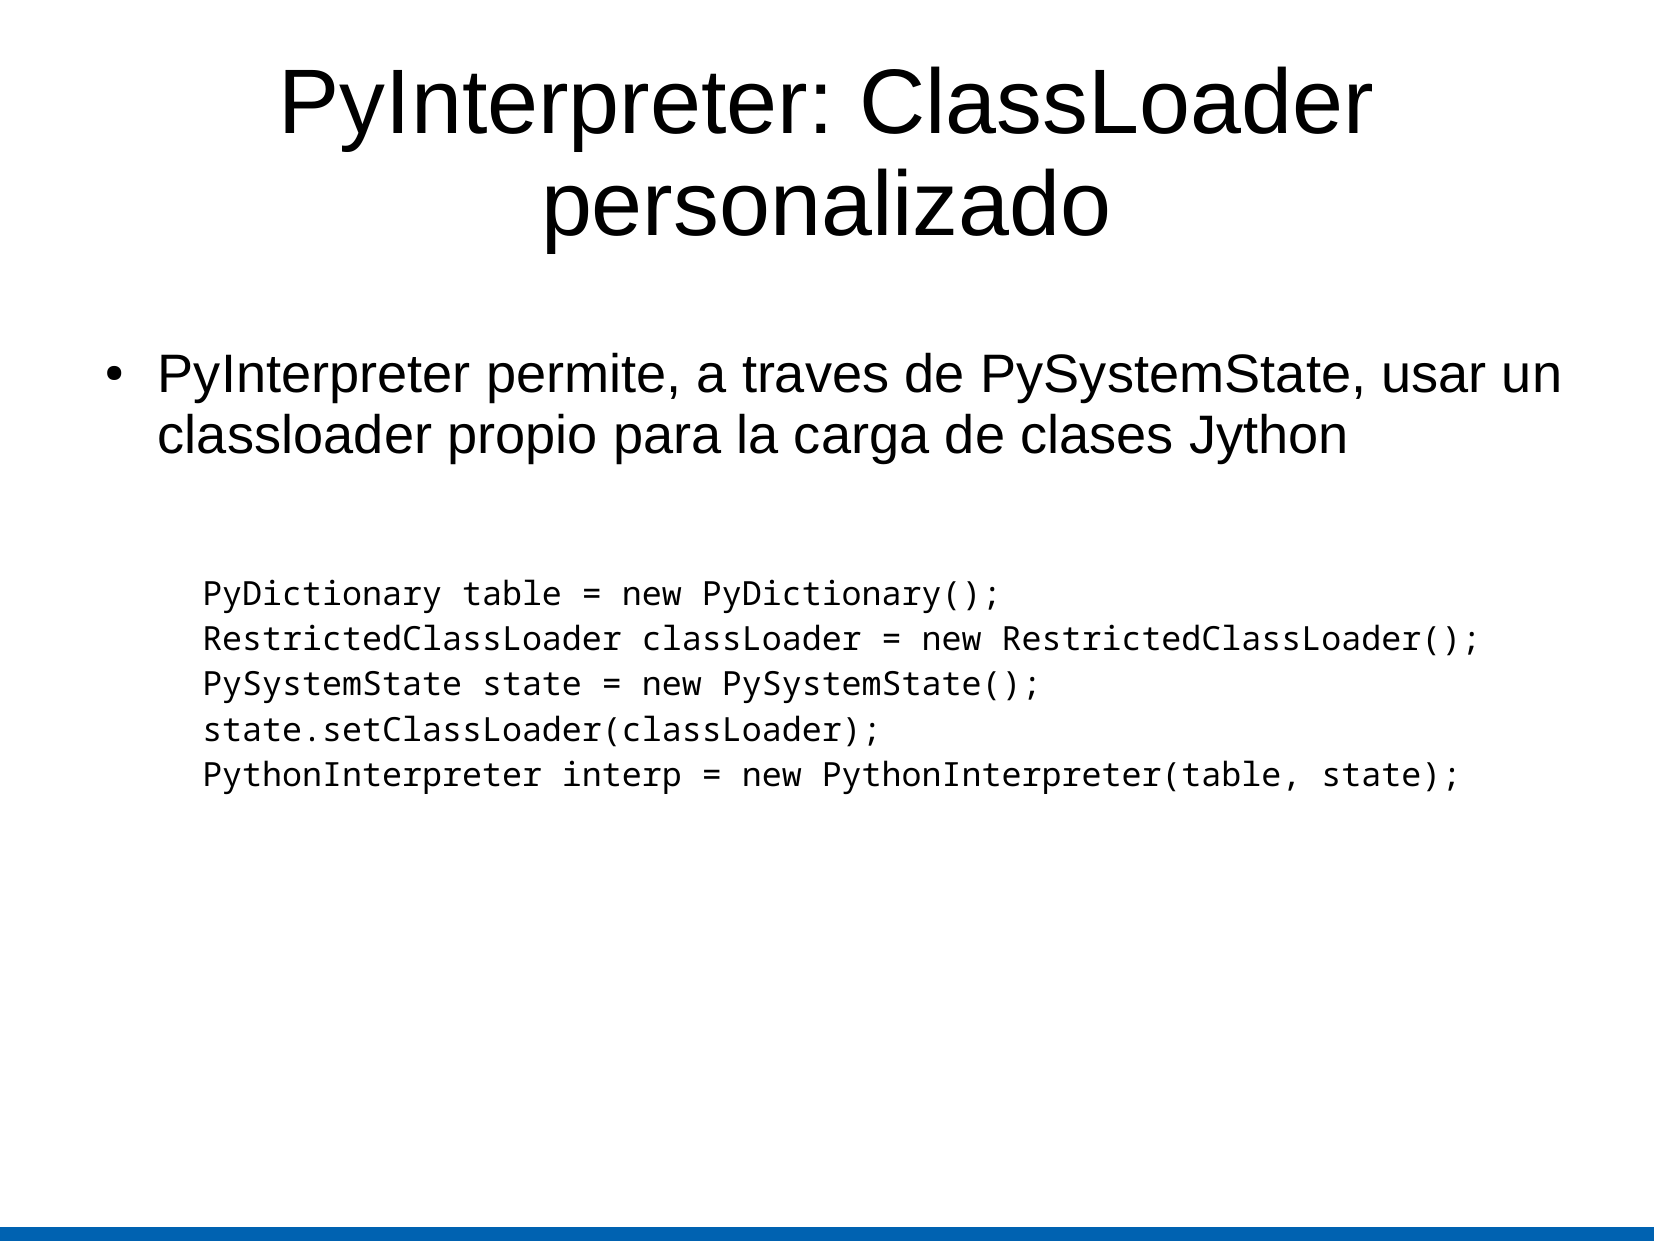

# PyInterpreter: ClassLoader personalizado
PyInterpreter permite, a traves de PySystemState, usar un classloader propio para la carga de clases Jython
PyDictionary table = new PyDictionary();
RestrictedClassLoader classLoader = new RestrictedClassLoader();
PySystemState state = new PySystemState();
state.setClassLoader(classLoader);
PythonInterpreter interp = new PythonInterpreter(table, state);